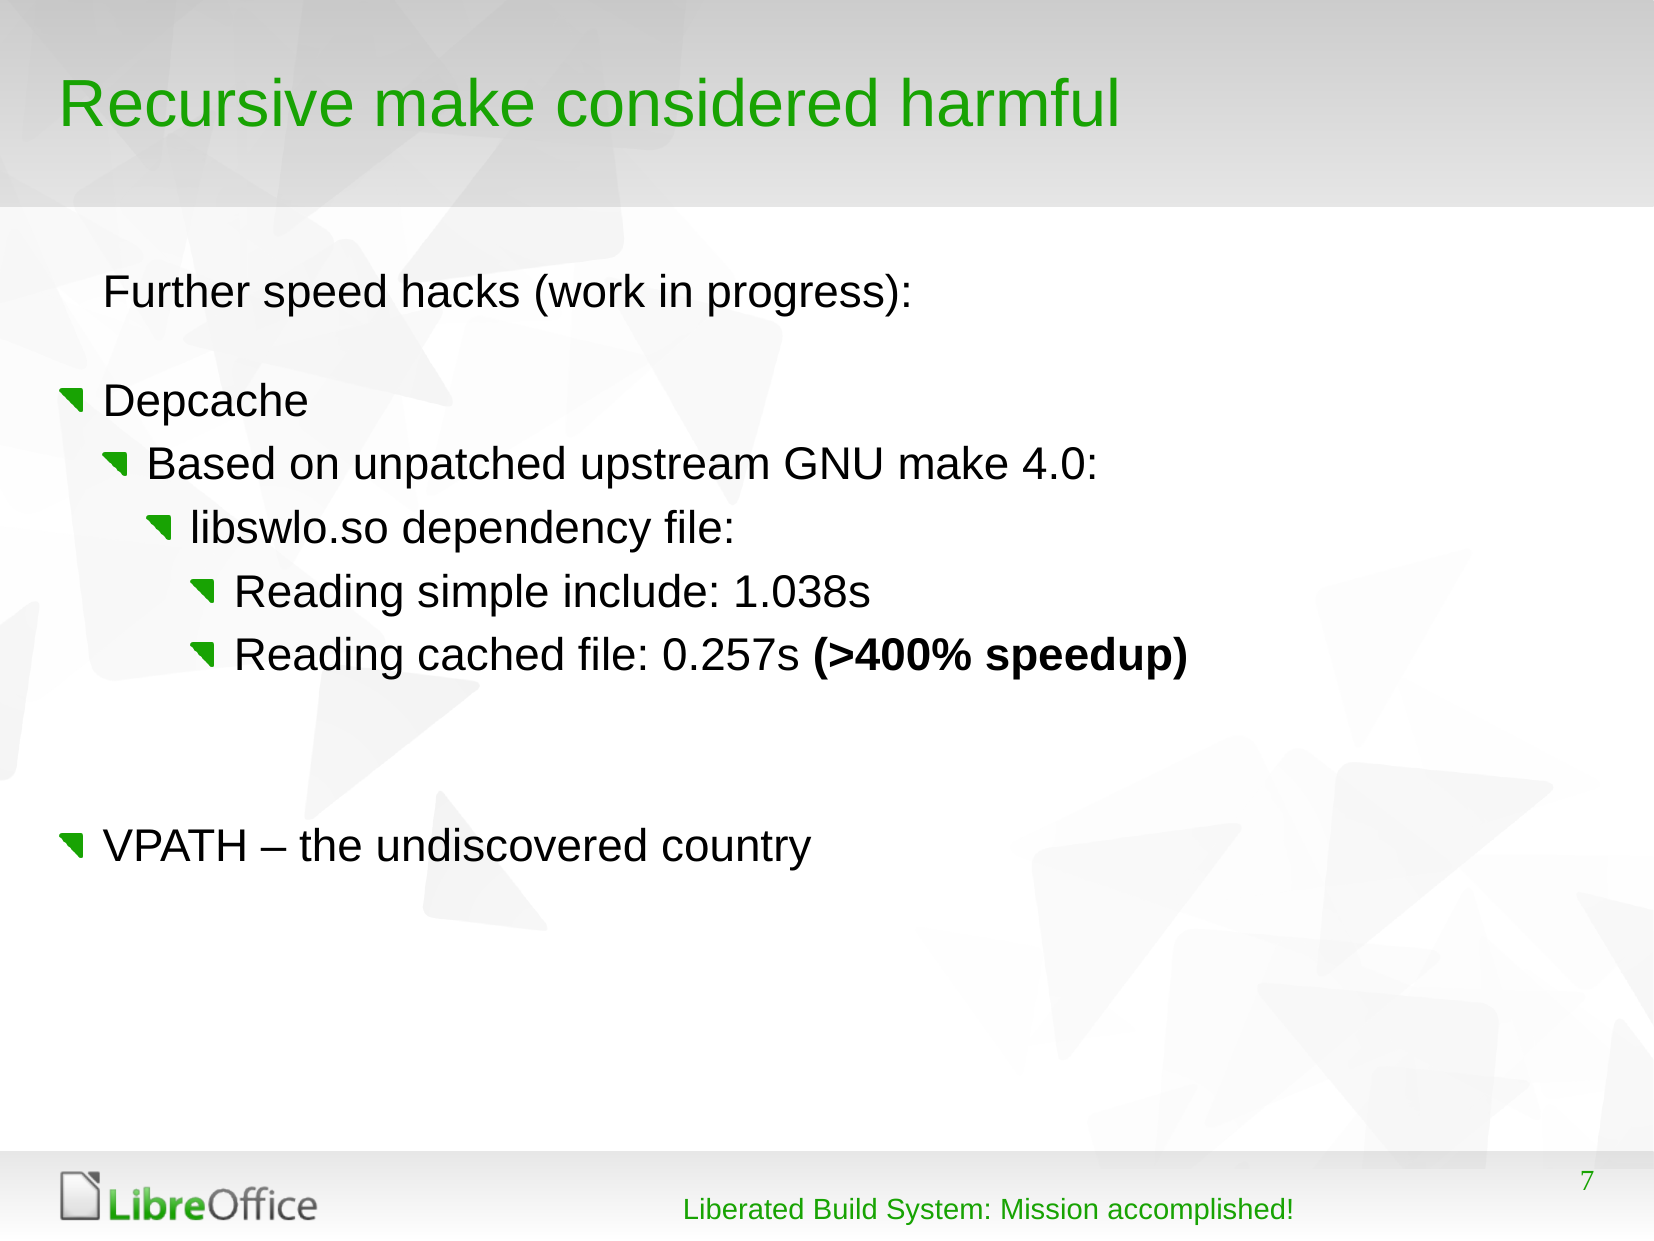

# Recursive make considered harmful
Further speed hacks (work in progress):
Depcache
Based on unpatched upstream GNU make 4.0:
libswlo.so dependency file:
Reading simple include: 1.038s
Reading cached file: 0.257s (>400% speedup)
VPATH – the undiscovered country
7
liberating productivity